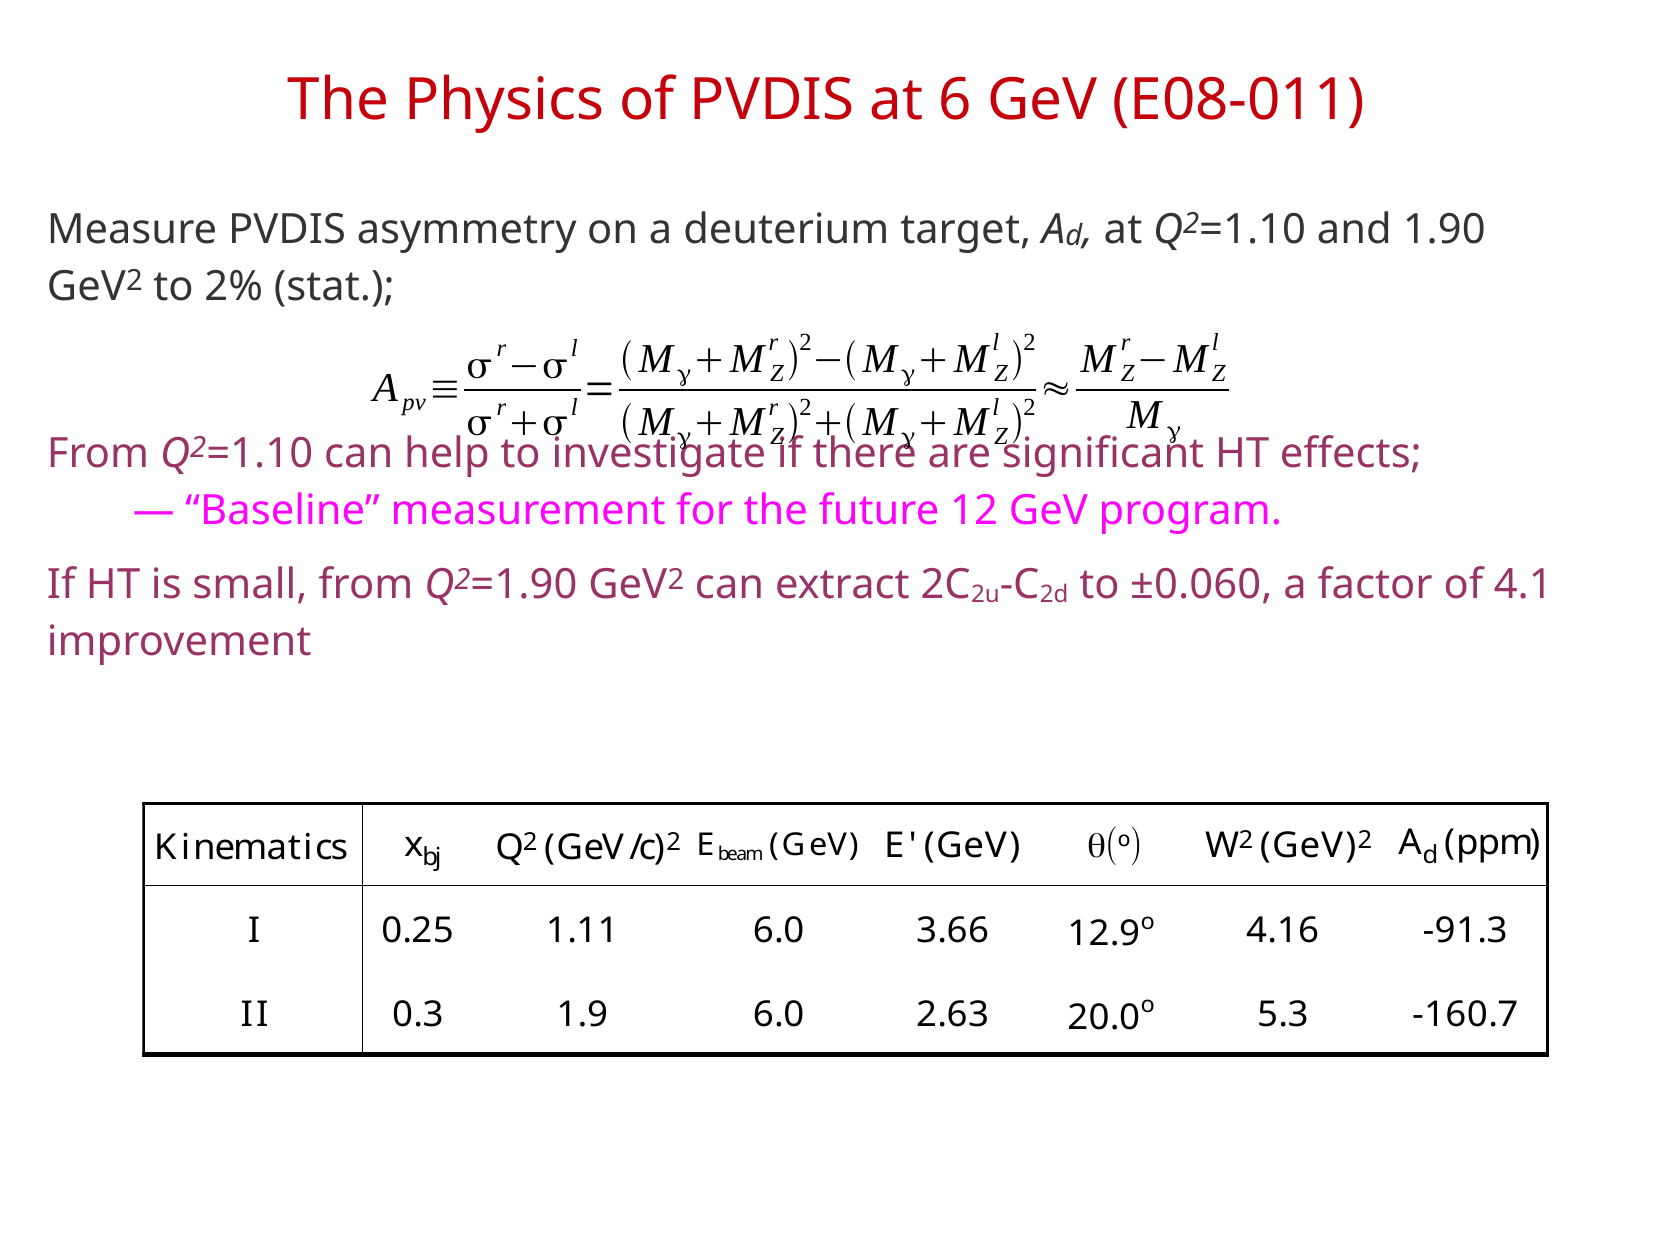

# The Physics of PVDIS at 6 GeV (E08-011)
Measure PVDIS asymmetry on a deuterium target, Ad, at Q2=1.10 and 1.90 GeV2 to 2% (stat.);
From Q2=1.10 can help to investigate if there are significant HT effects; — “Baseline” measurement for the future 12 GeV program.
If HT is small, from Q2=1.90 GeV2 can extract 2C2u-C2d to ±0.060, a factor of 4.1 improvement